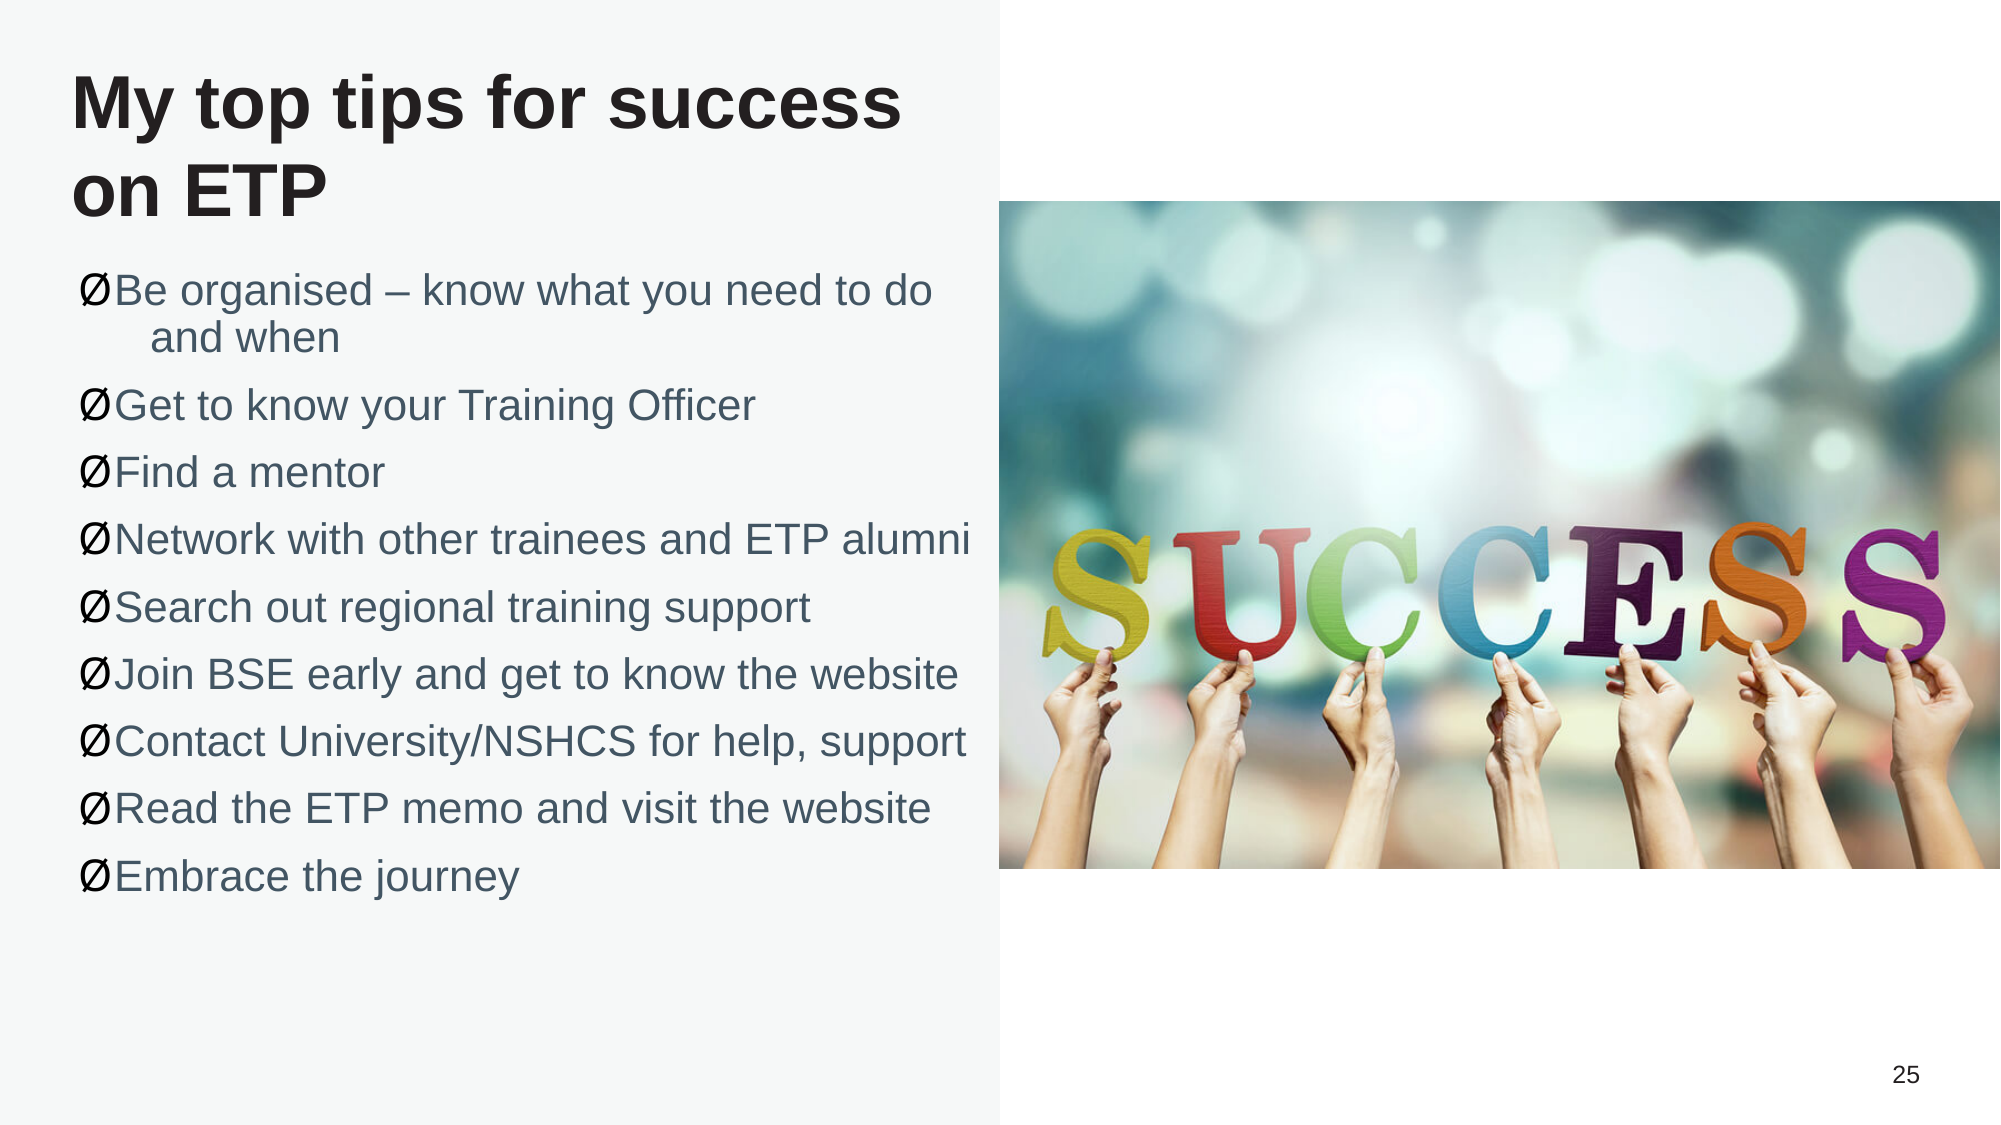

# My top tips for success on ETP
Be organised – know what you need to do and when
Get to know your Training Officer
Find a mentor
Network with other trainees and ETP alumni
Search out regional training support
Join BSE early and get to know the website
Contact University/NSHCS for help, support
Read the ETP memo and visit the website
Embrace the journey